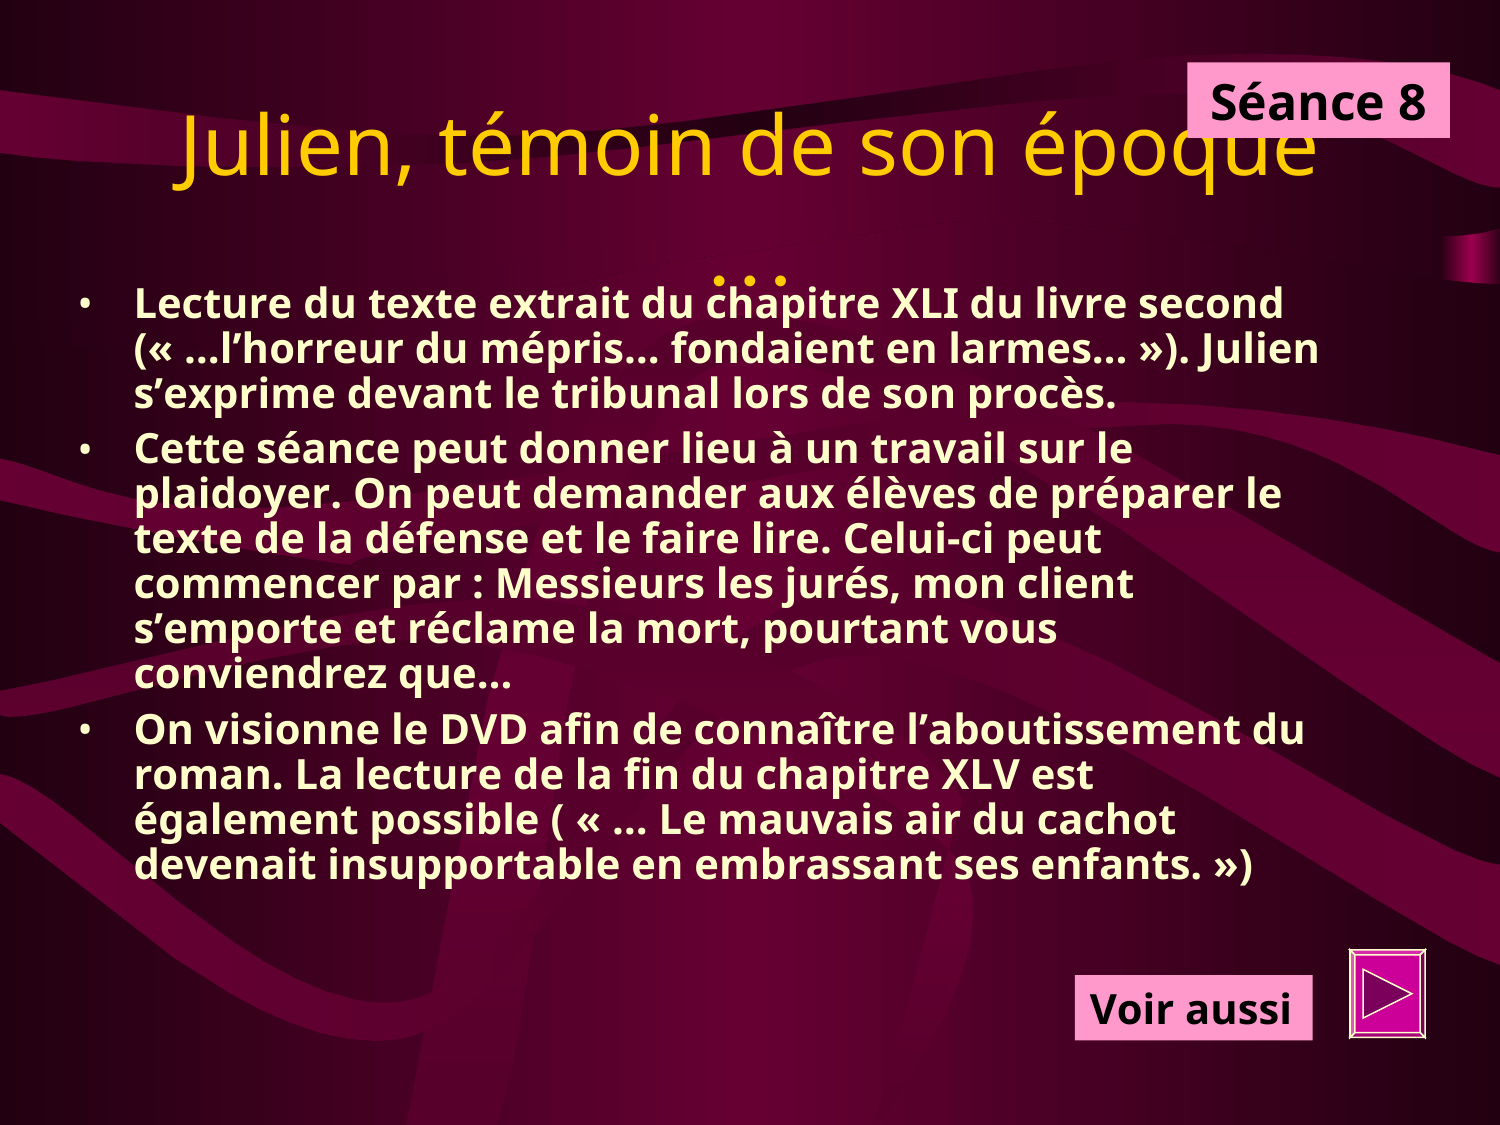

Séance 8
# Julien, témoin de son époque …
Lecture du texte extrait du chapitre XLI du livre second (« …l’horreur du mépris… fondaient en larmes… »). Julien s’exprime devant le tribunal lors de son procès.
Cette séance peut donner lieu à un travail sur le plaidoyer. On peut demander aux élèves de préparer le texte de la défense et le faire lire. Celui-ci peut commencer par : Messieurs les jurés, mon client s’emporte et réclame la mort, pourtant vous conviendrez que…
On visionne le DVD afin de connaître l’aboutissement du roman. La lecture de la fin du chapitre XLV est également possible ( « … Le mauvais air du cachot devenait insupportable en embrassant ses enfants. »)
Voir aussi